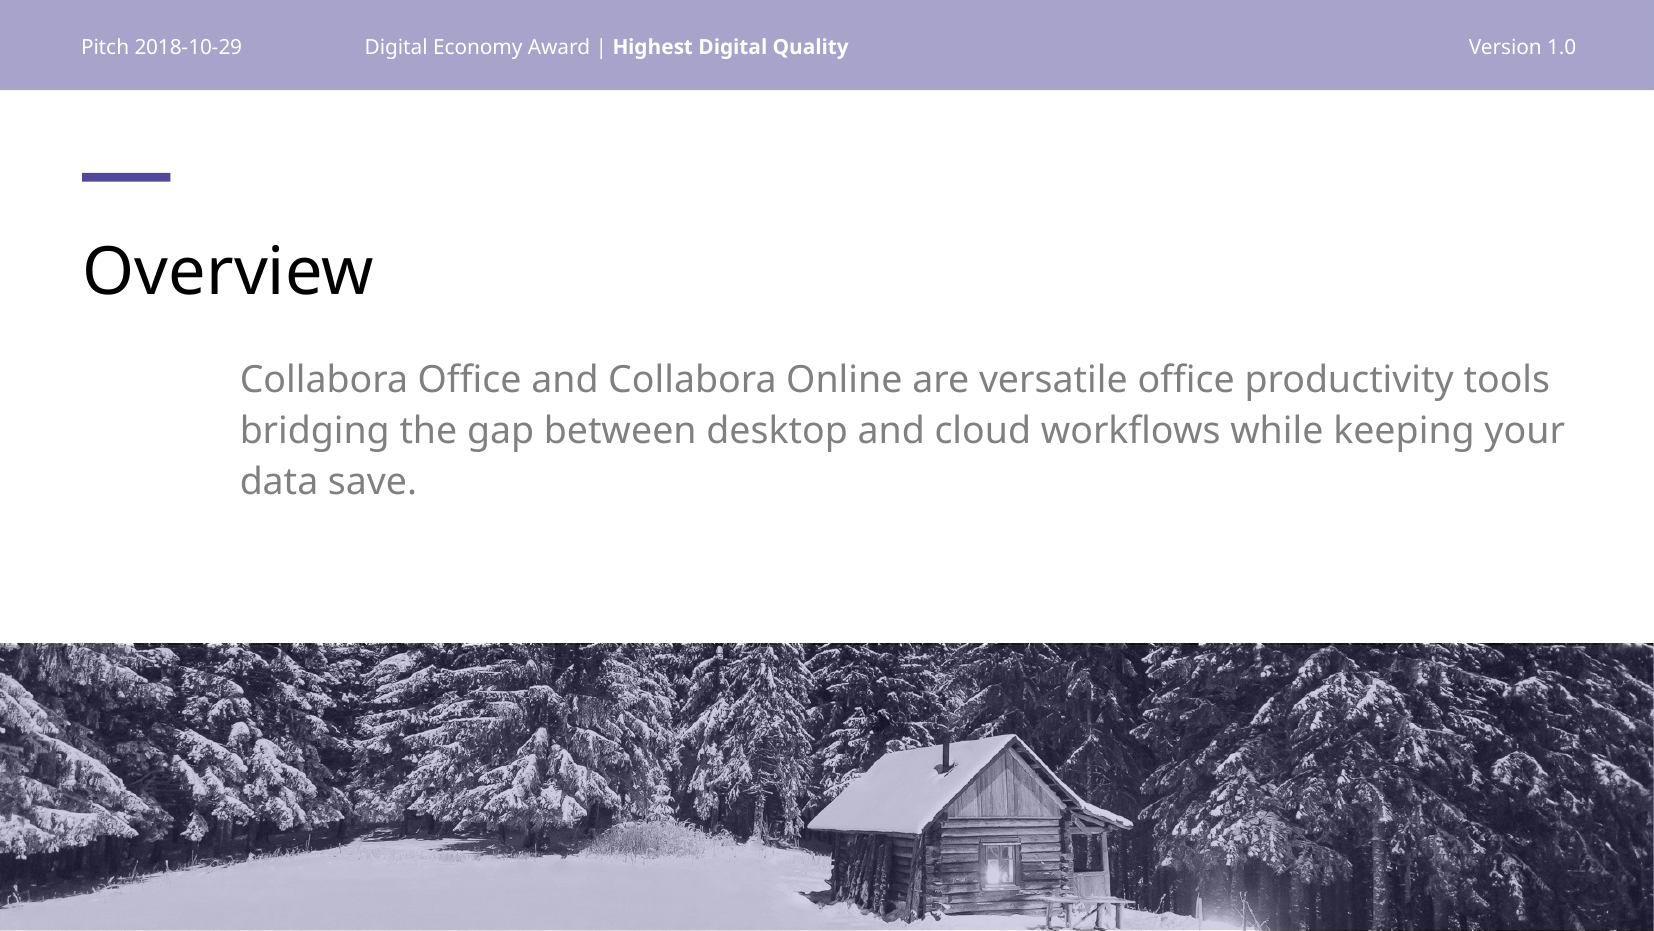

# Overview
Collabora Office and Collabora Online are versatile office productivity tools
bridging the gap between desktop and cloud workflows while keeping your
data save.